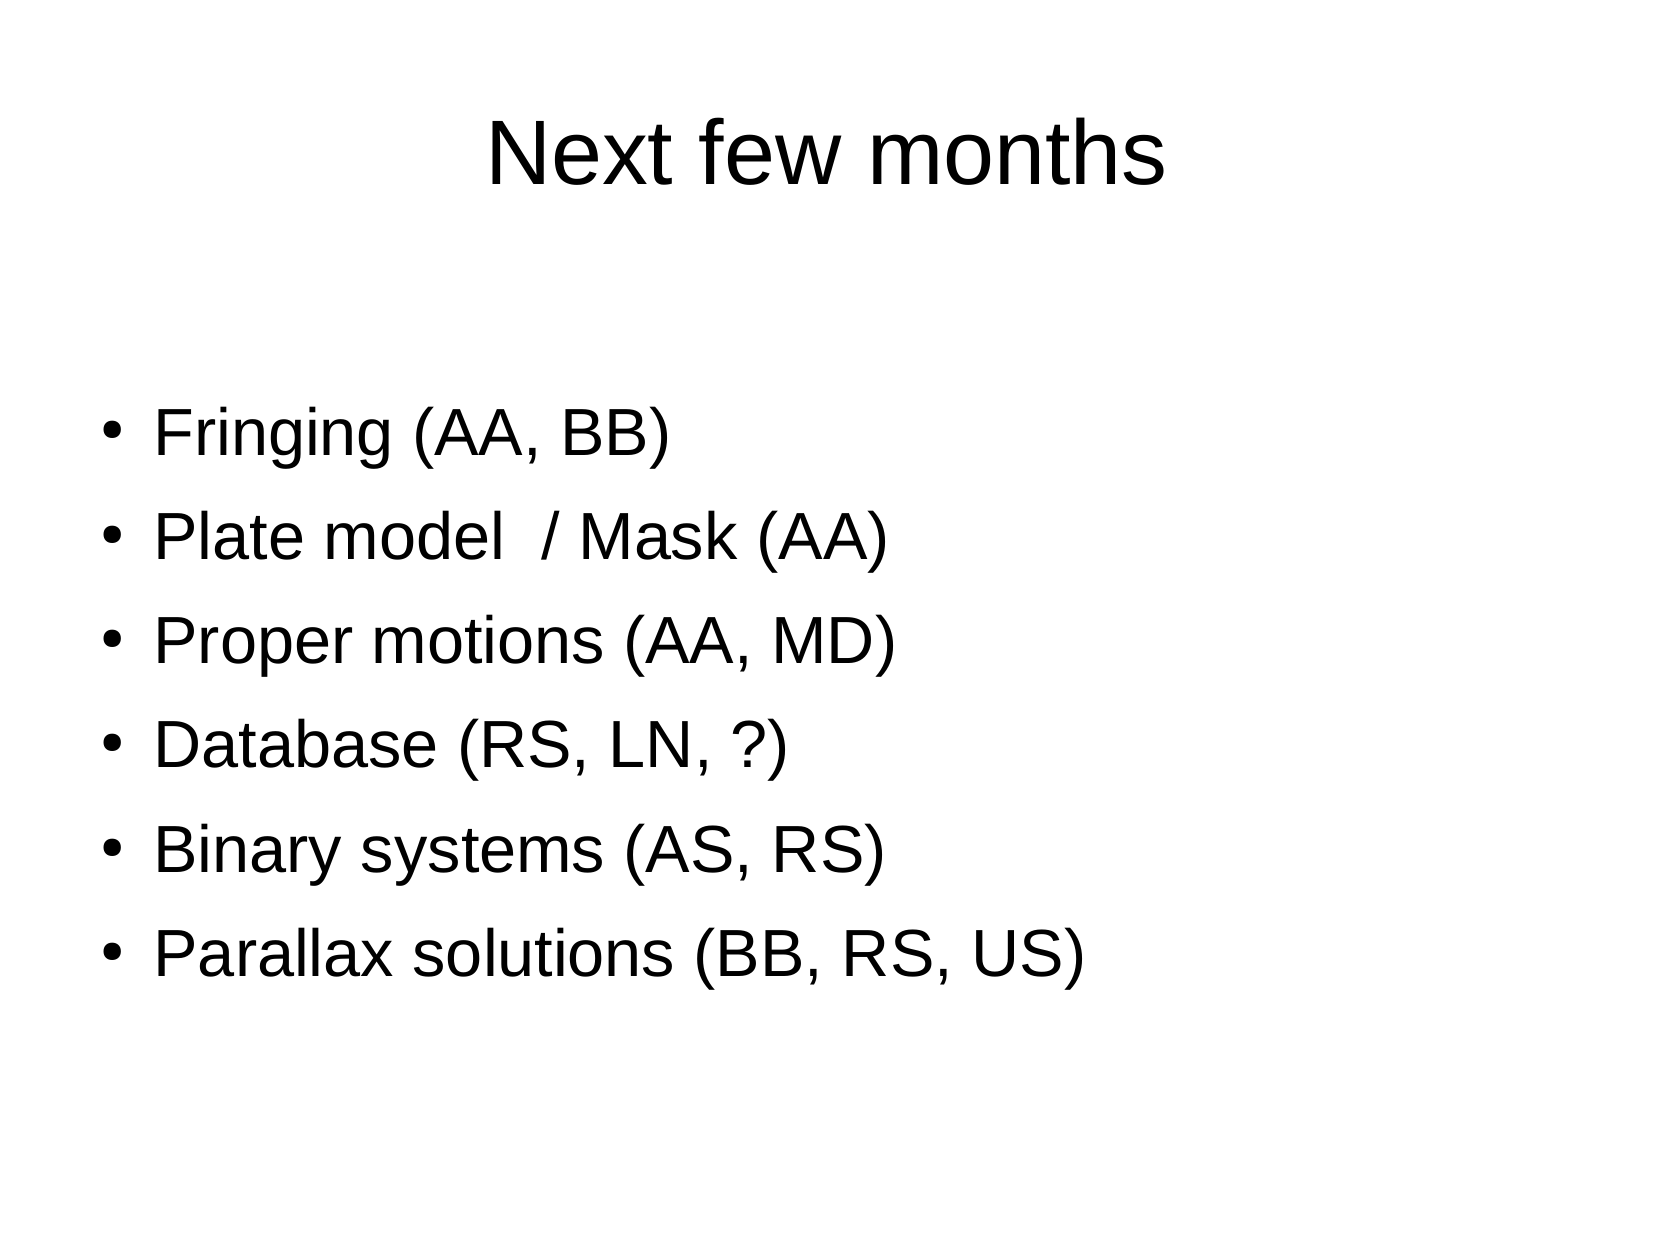

# Next few months
Fringing (AA, BB)
Plate model / Mask (AA)
Proper motions (AA, MD)
Database (RS, LN, ?)
Binary systems (AS, RS)
Parallax solutions (BB, RS, US)